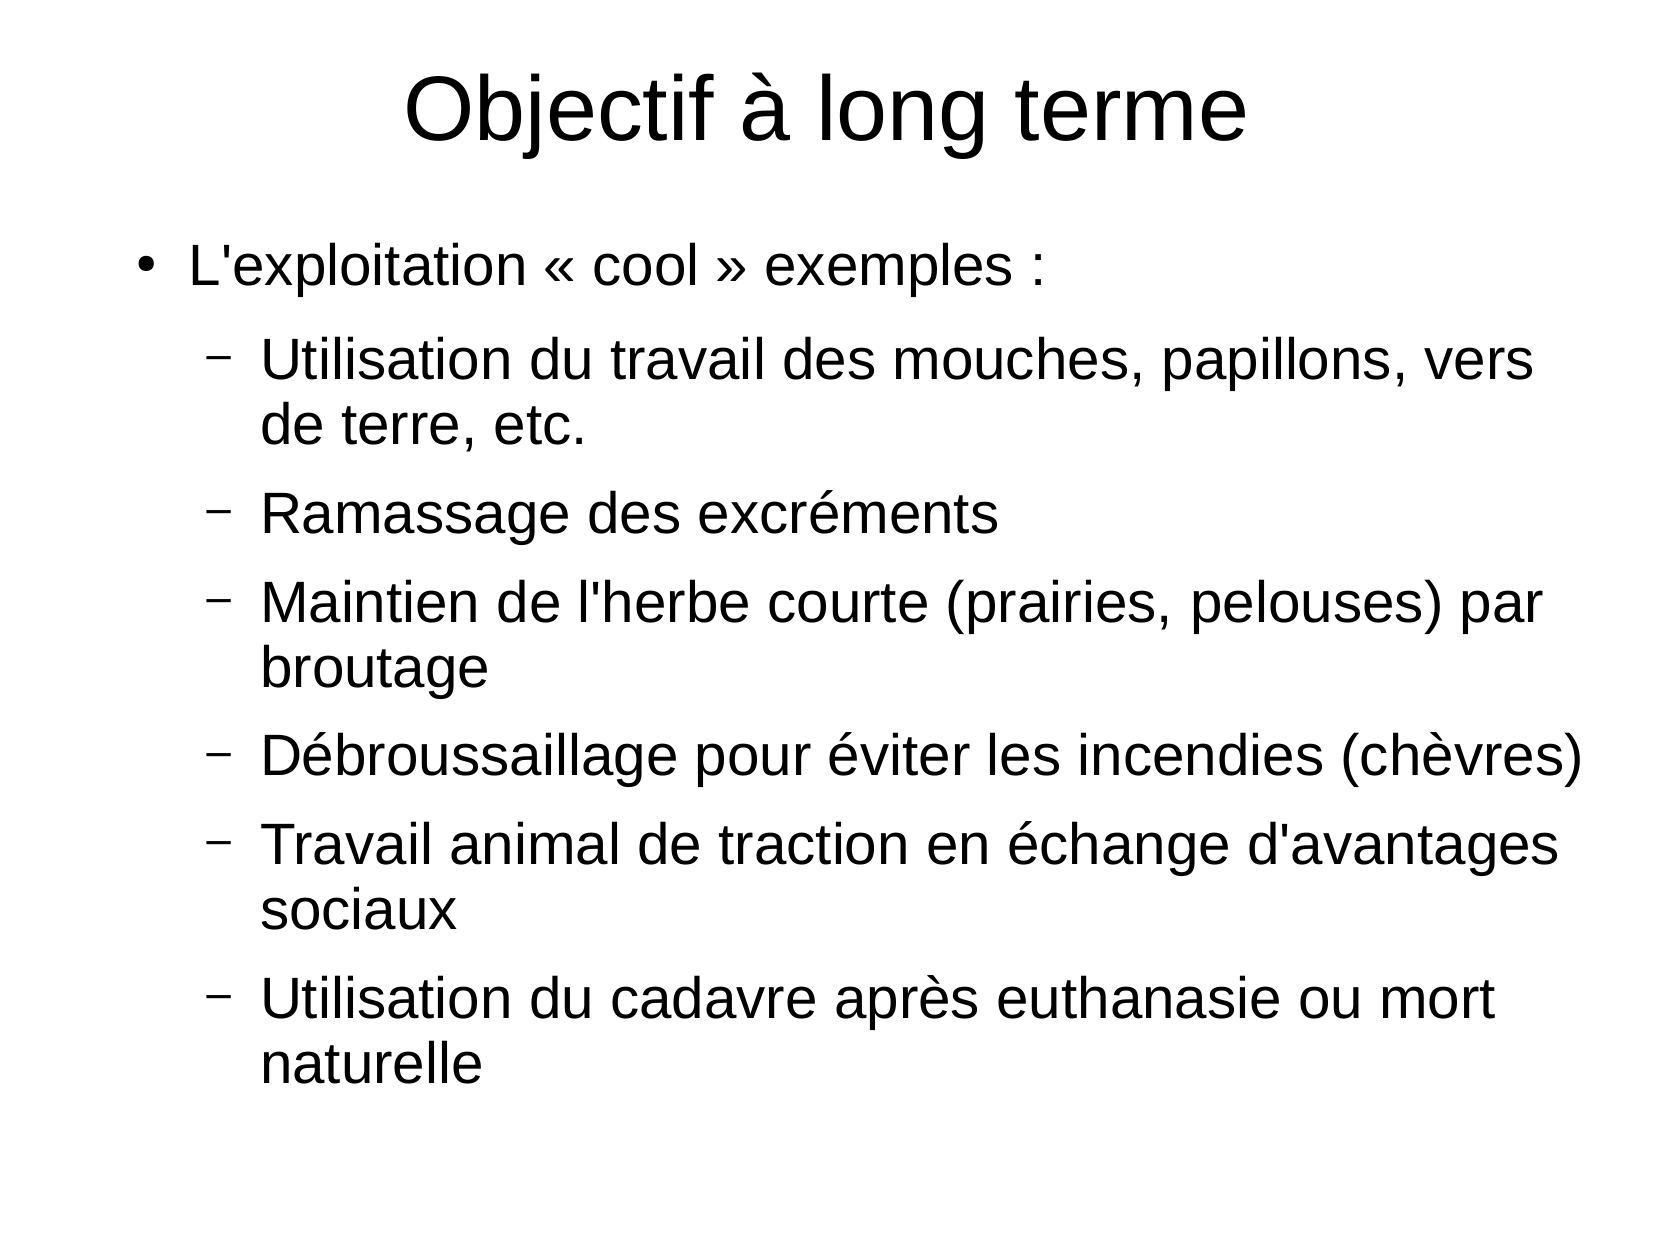

# Objectif à long terme
L'exploitation « cool » exemples :
Utilisation du travail des mouches, papillons, vers de terre, etc.
Ramassage des excréments
Maintien de l'herbe courte (prairies, pelouses) par broutage
Débroussaillage pour éviter les incendies (chèvres)
Travail animal de traction en échange d'avantages sociaux
Utilisation du cadavre après euthanasie ou mort naturelle